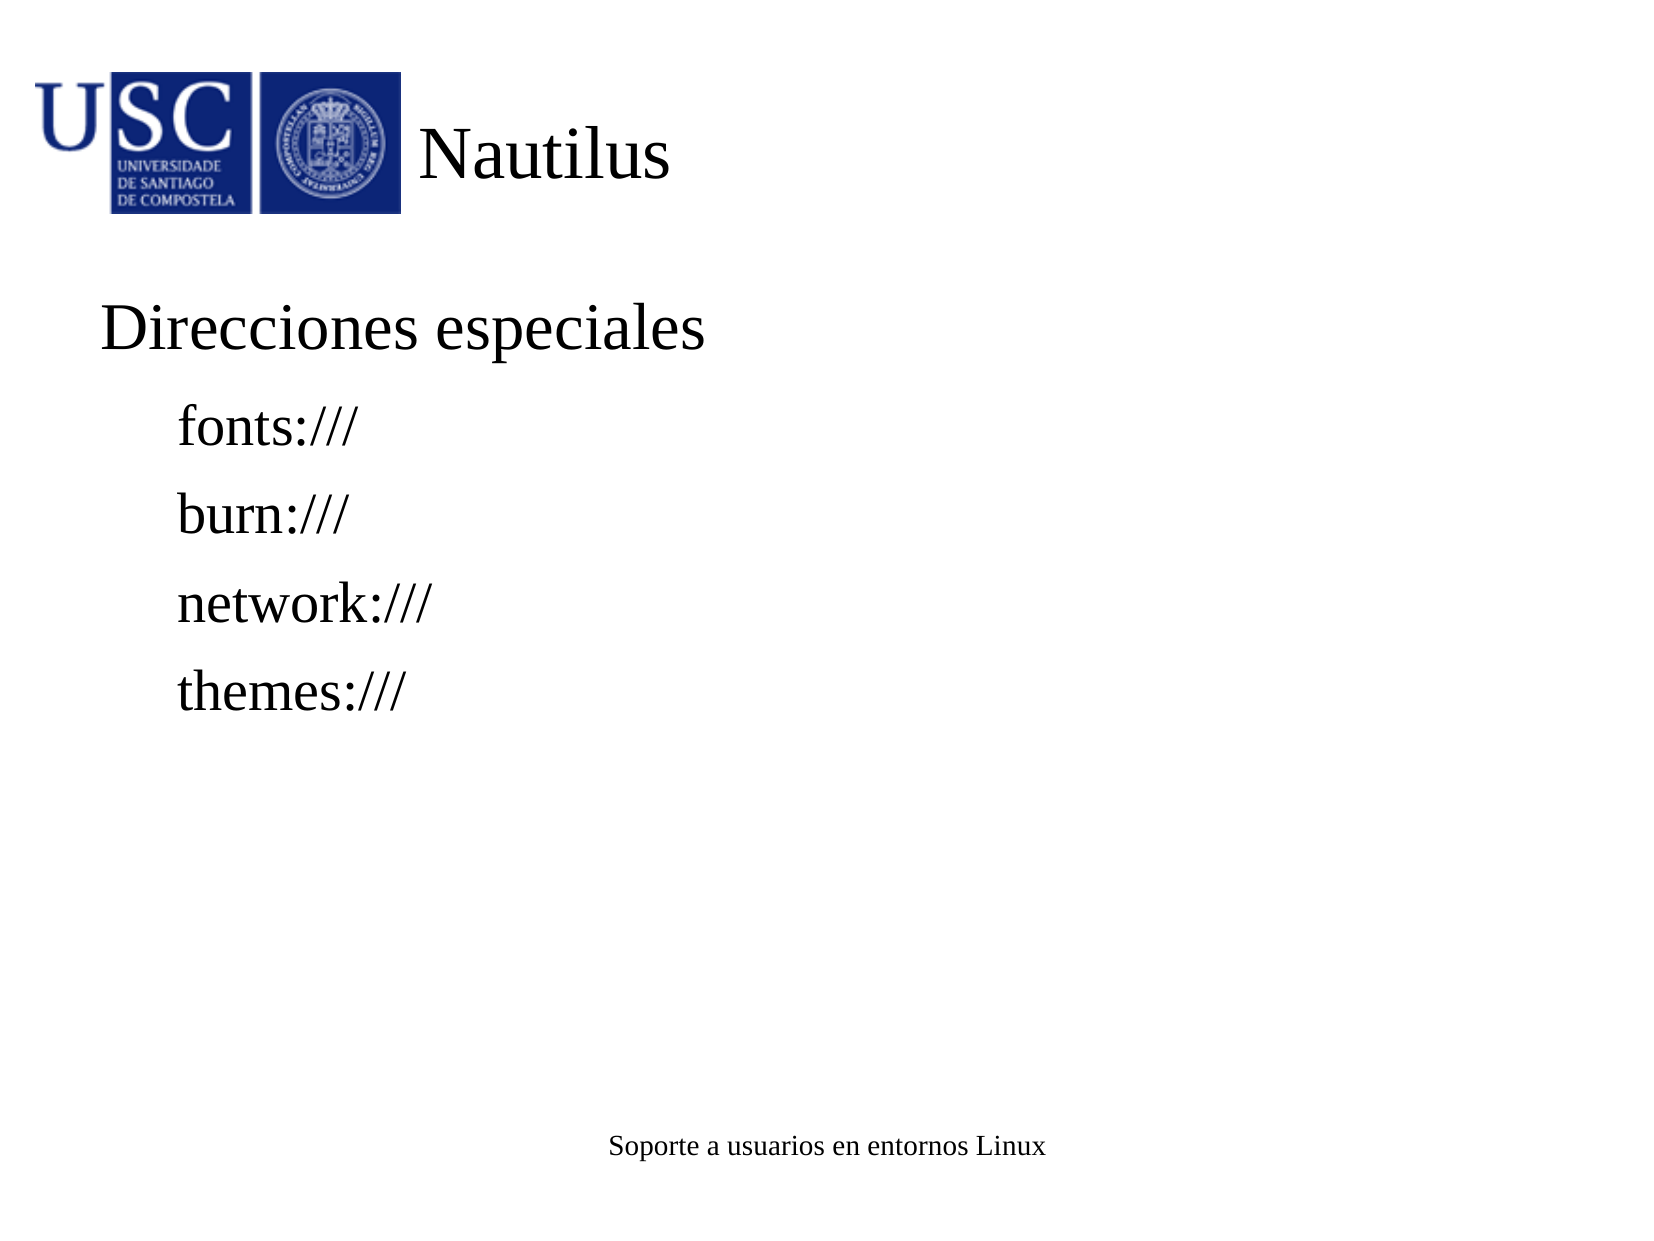

# Nautilus
Direcciones especiales
fonts:///
burn:///
network:///
themes:///